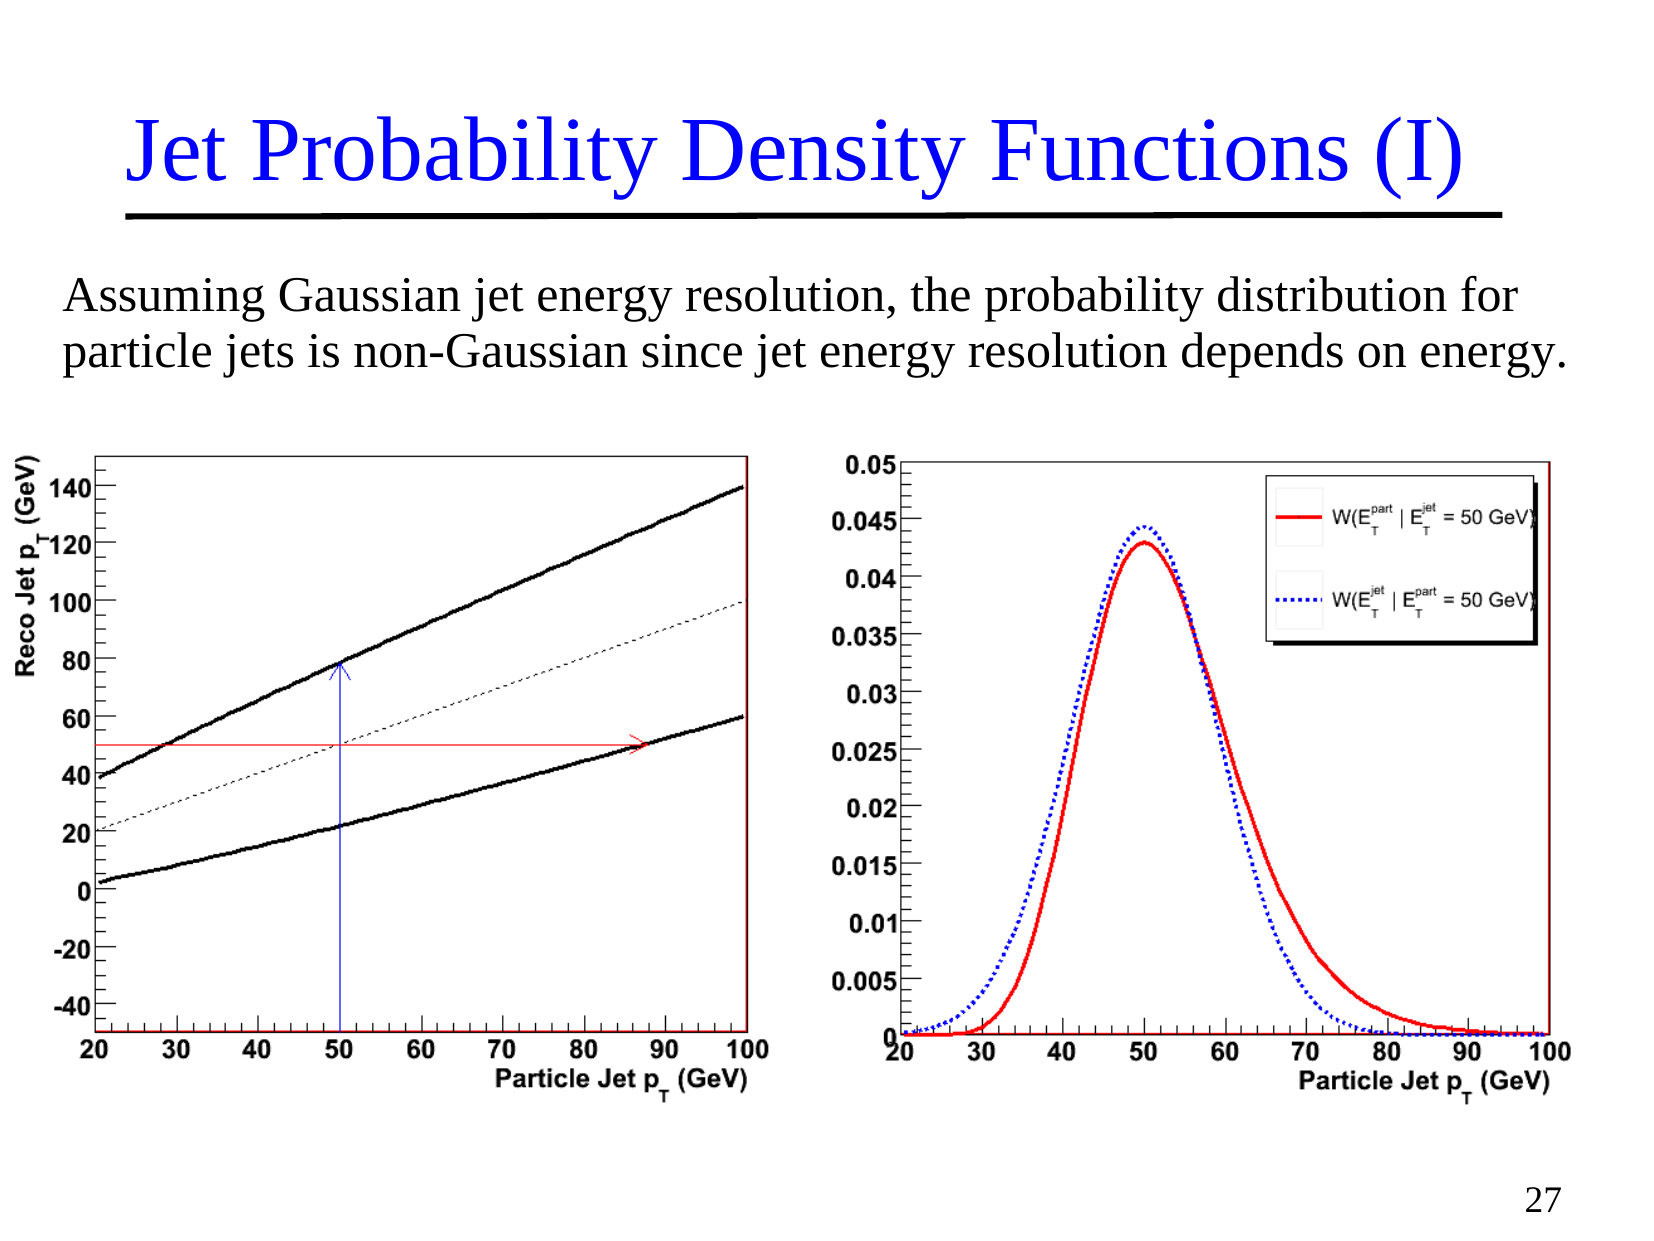

Jet Probability Density Functions (I)
Assuming Gaussian jet energy resolution, the probability distribution for
particle jets is non-Gaussian since jet energy resolution depends on energy.